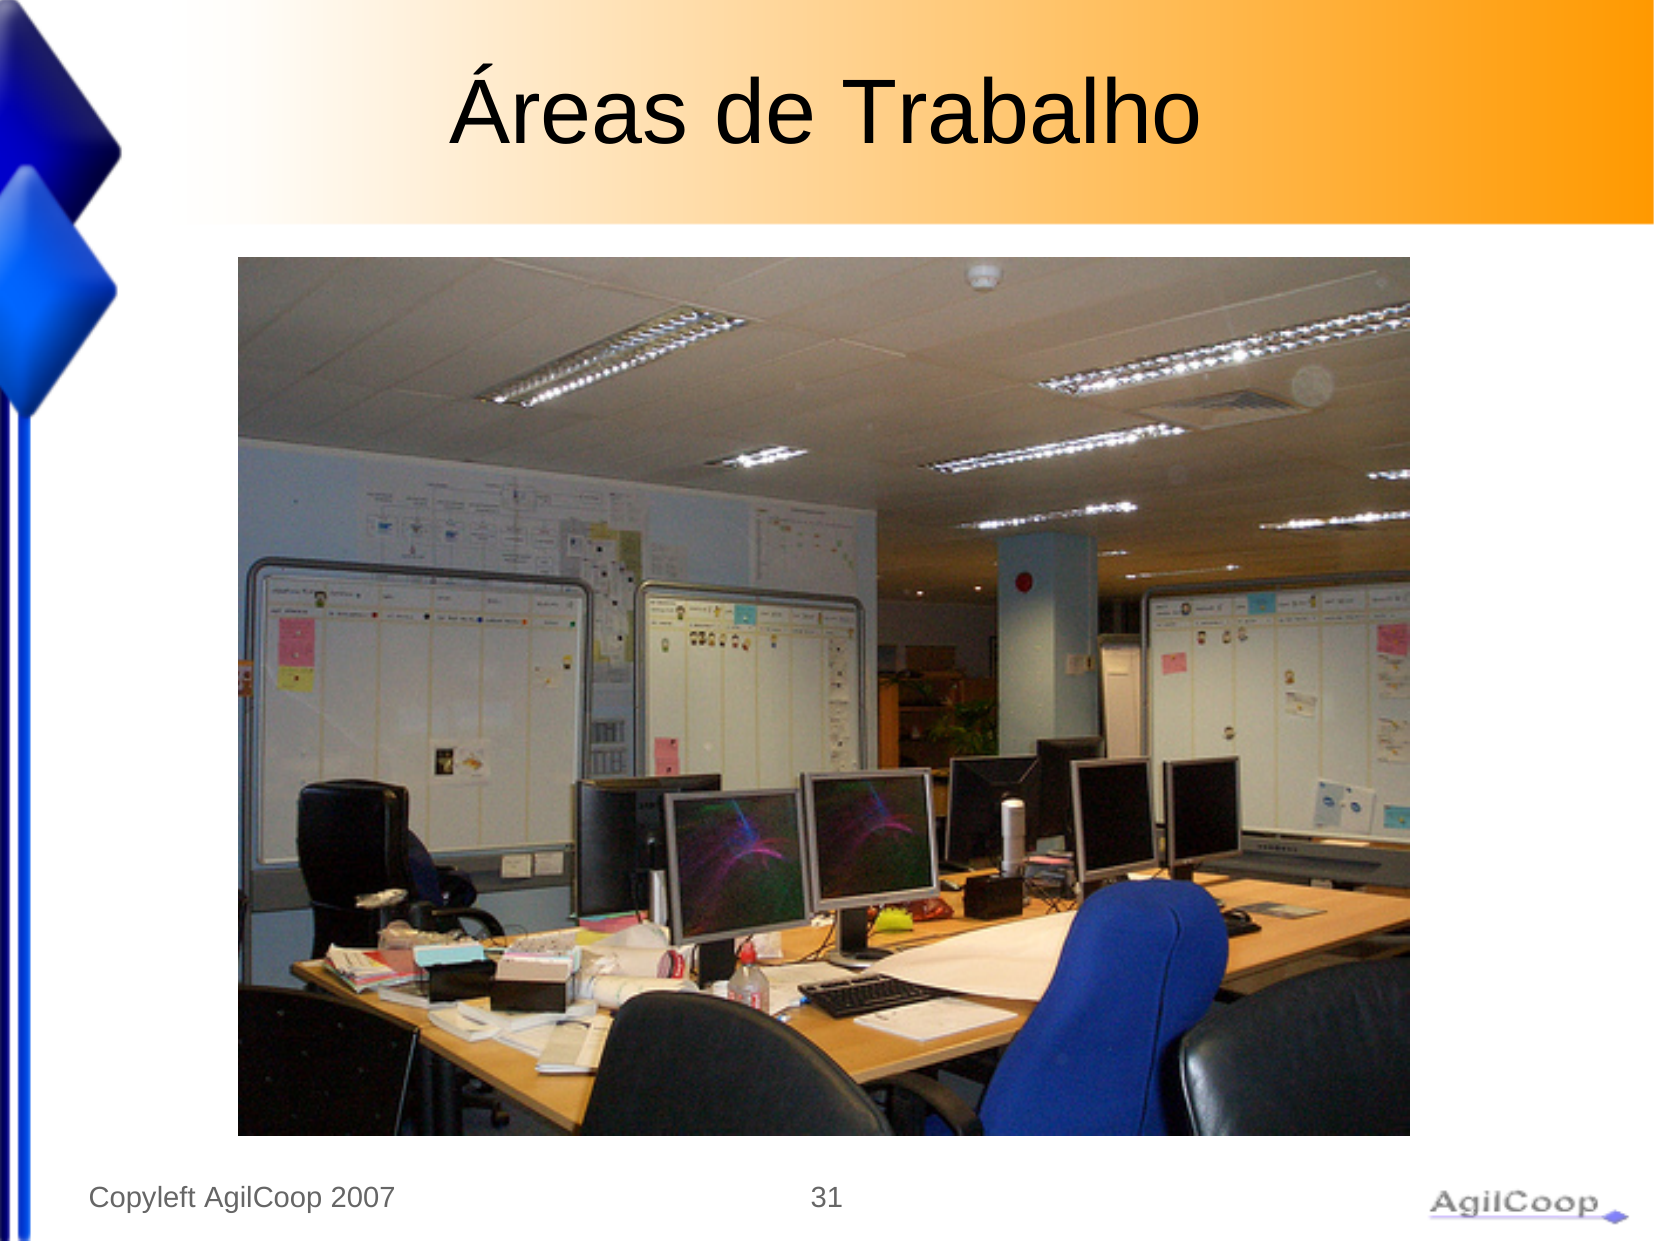

# Áreas de Trabalho
Copyleft AgilCoop 2007
31